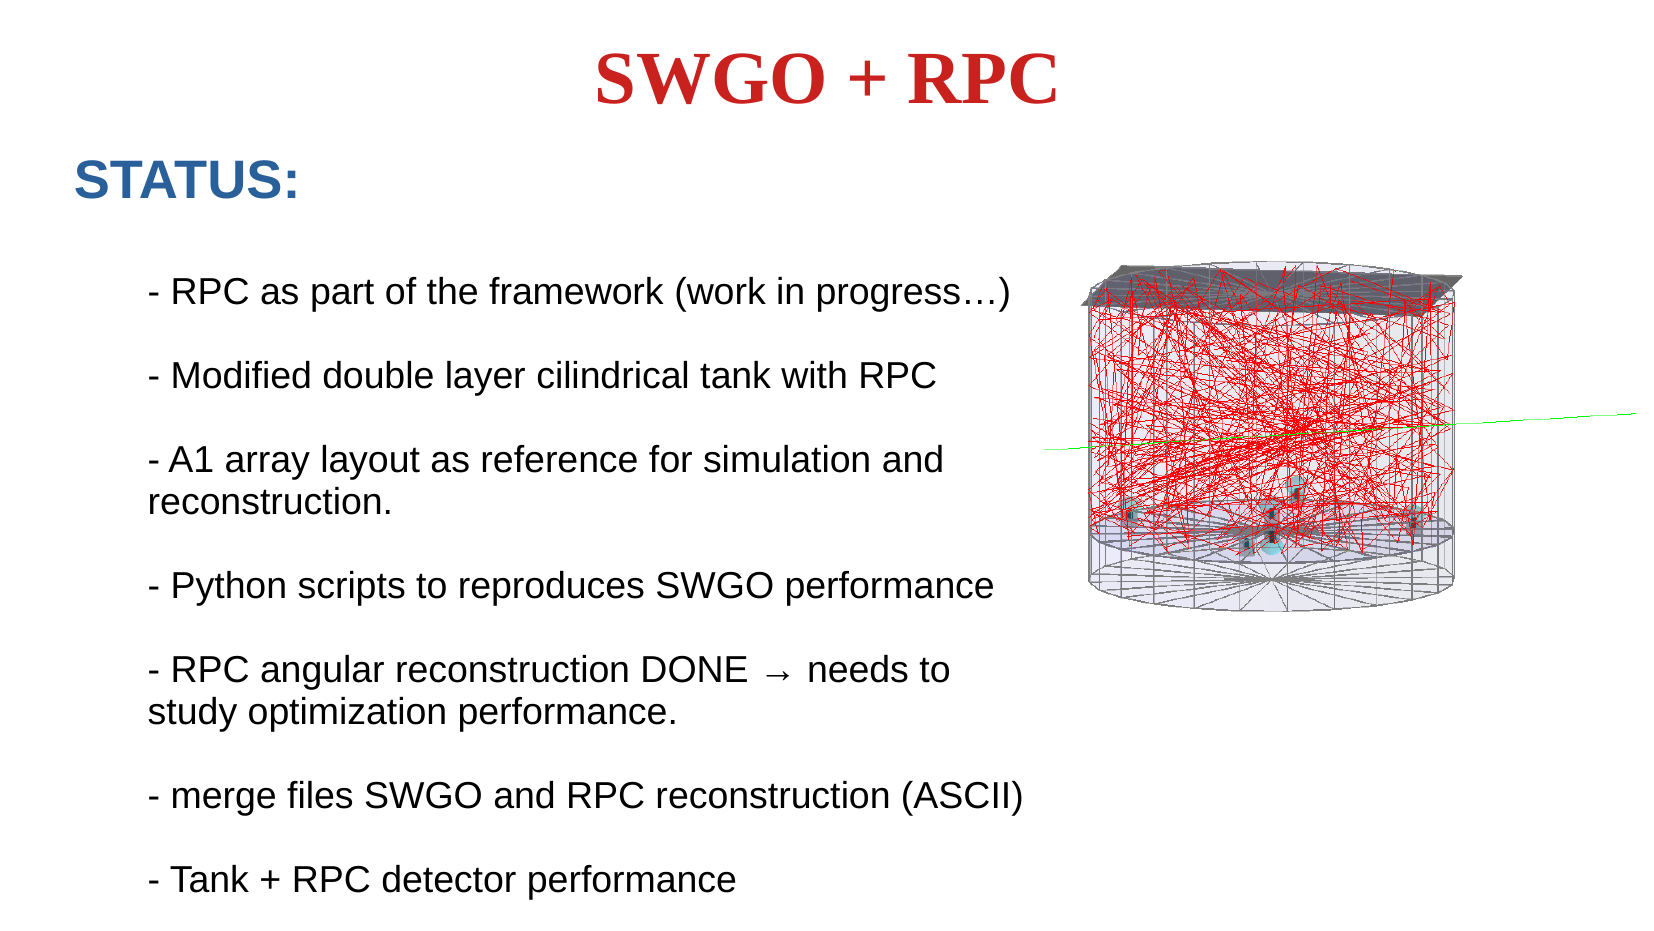

SWGO + RPC
STATUS:
	- RPC as part of the framework (work in progress…)
	- Modified double layer cilindrical tank with RPC
	- A1 array layout as reference for simulation and 			reconstruction.
	- Python scripts to reproduces SWGO performance
	- RPC angular reconstruction DONE → needs to 		study optimization performance.
	- merge files SWGO and RPC reconstruction (ASCII)
	- Tank + RPC detector performance